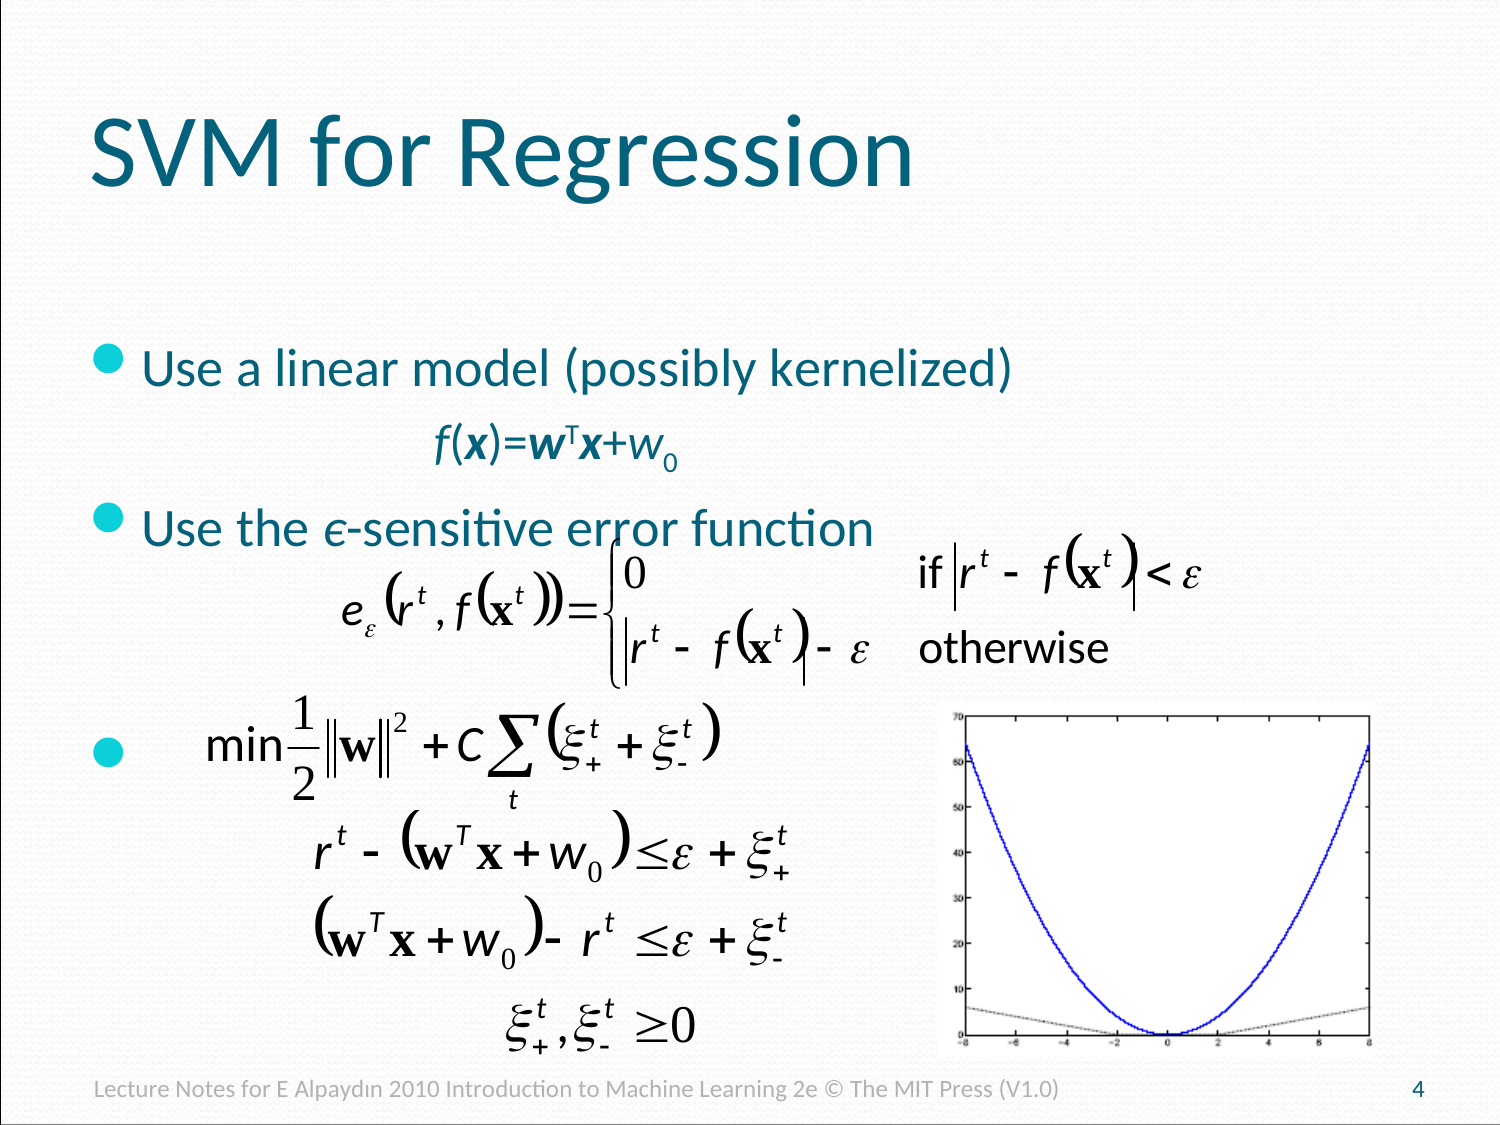

SVM for Regression
Use a linear model (possibly kernelized)
			f(x)=wTx+w0
Use the є-sensitive error function
Lecture Notes for E Alpaydın 2010 Introduction to Machine Learning 2e © The MIT Press (V1.0)